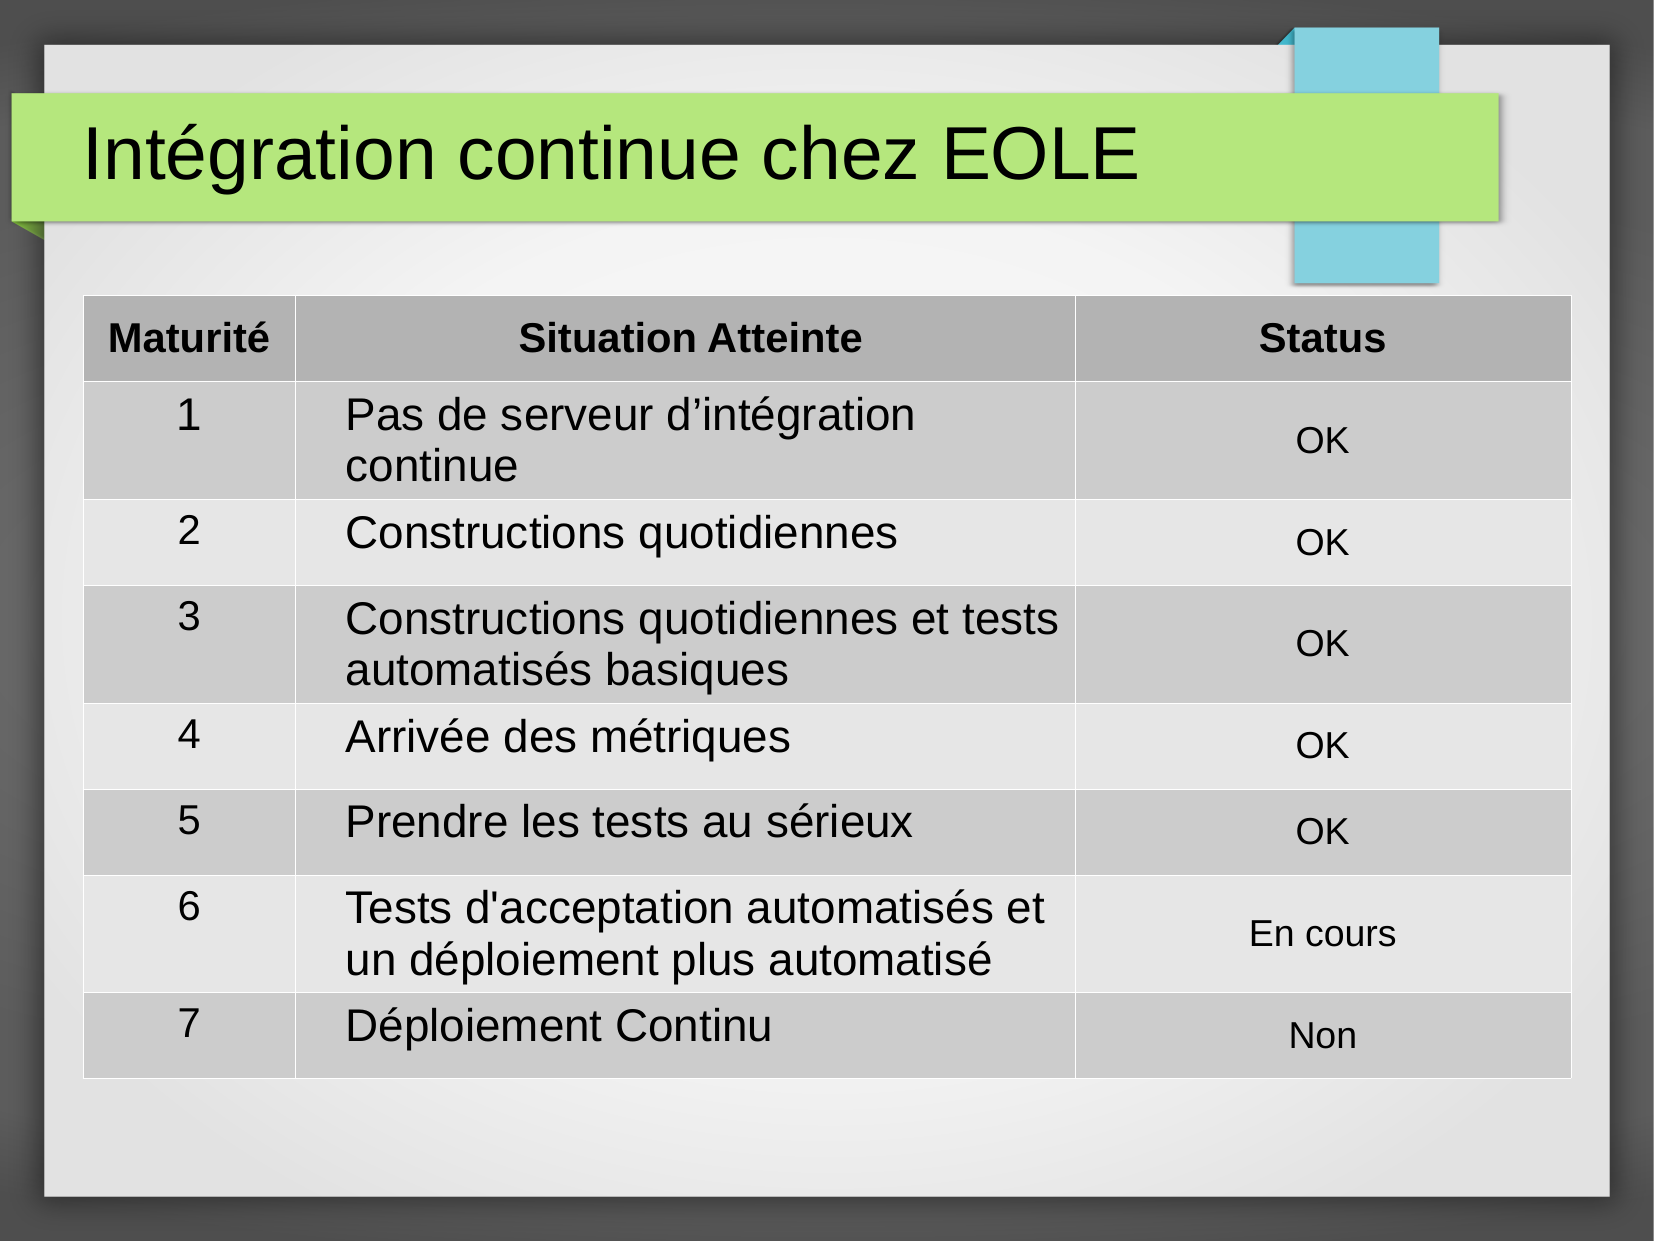

# Intégration continue chez EOLE
| Maturité | Situation Atteinte | Status |
| --- | --- | --- |
| 1 | Pas de serveur d’intégration continue | OK |
| 2 | Constructions quotidiennes | OK |
| 3 | Constructions quotidiennes et tests automatisés basiques | OK |
| 4 | Arrivée des métriques | OK |
| 5 | Prendre les tests au sérieux | OK |
| 6 | Tests d'acceptation automatisés et un déploiement plus automatisé | En cours |
| 7 | Déploiement Continu | Non |